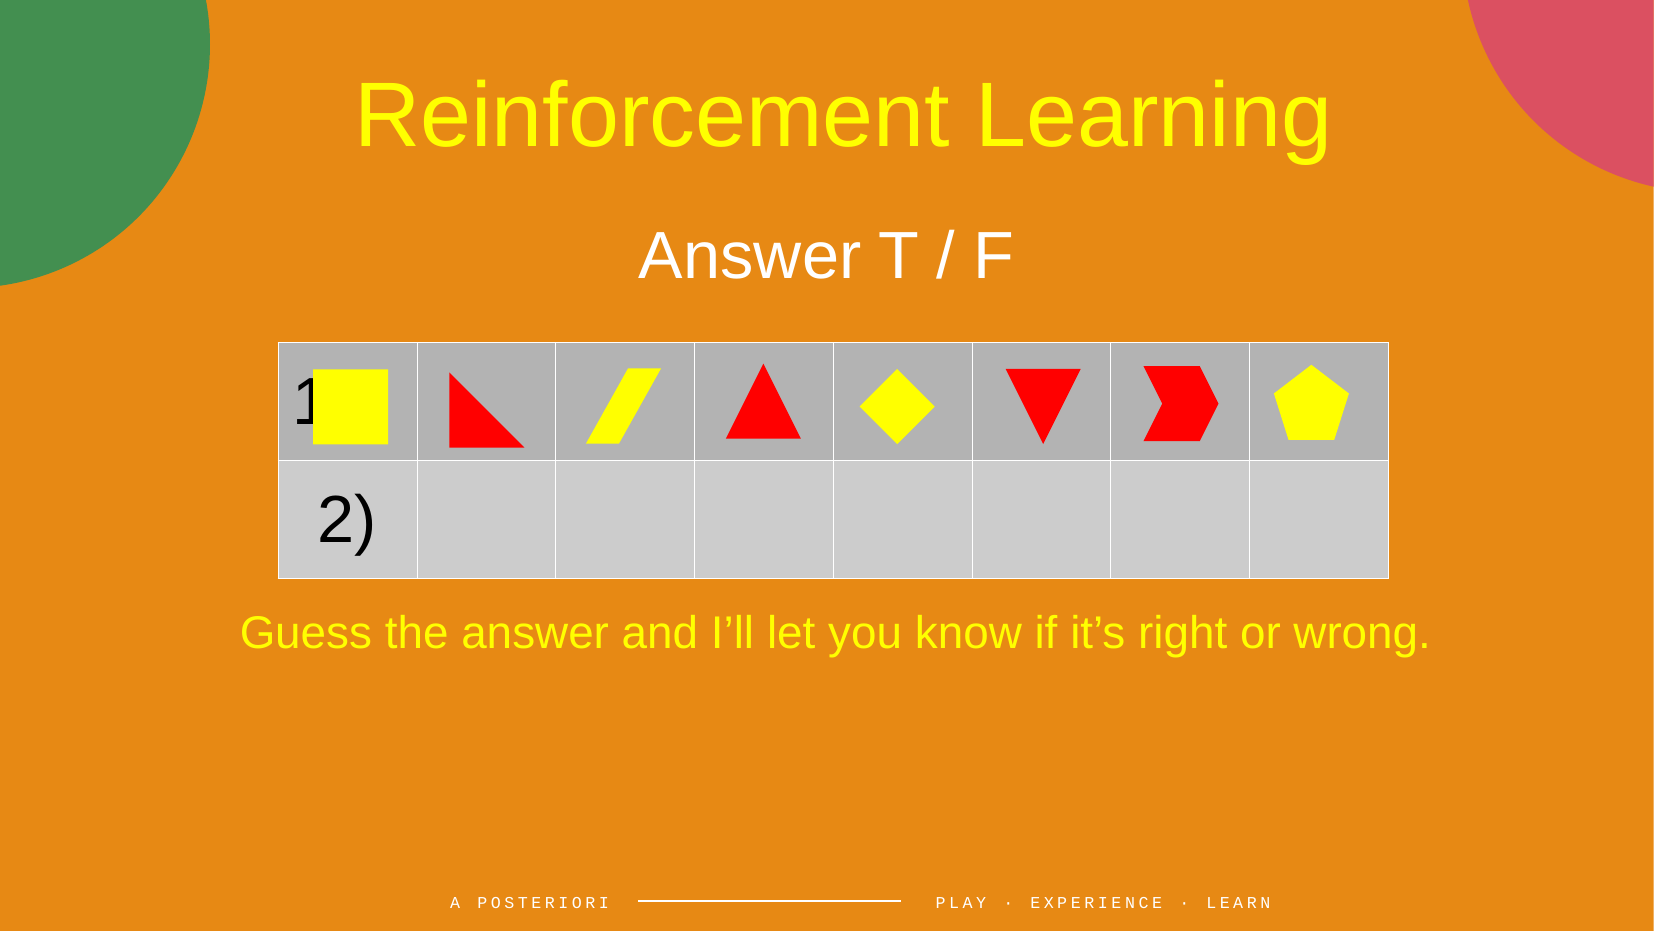

# Reinforcement Learning
Answer T / F
| 1) | | | | | | | |
| --- | --- | --- | --- | --- | --- | --- | --- |
| 2) | | | | | | | |
Guess the answer and I’ll let you know if it’s right or wrong.